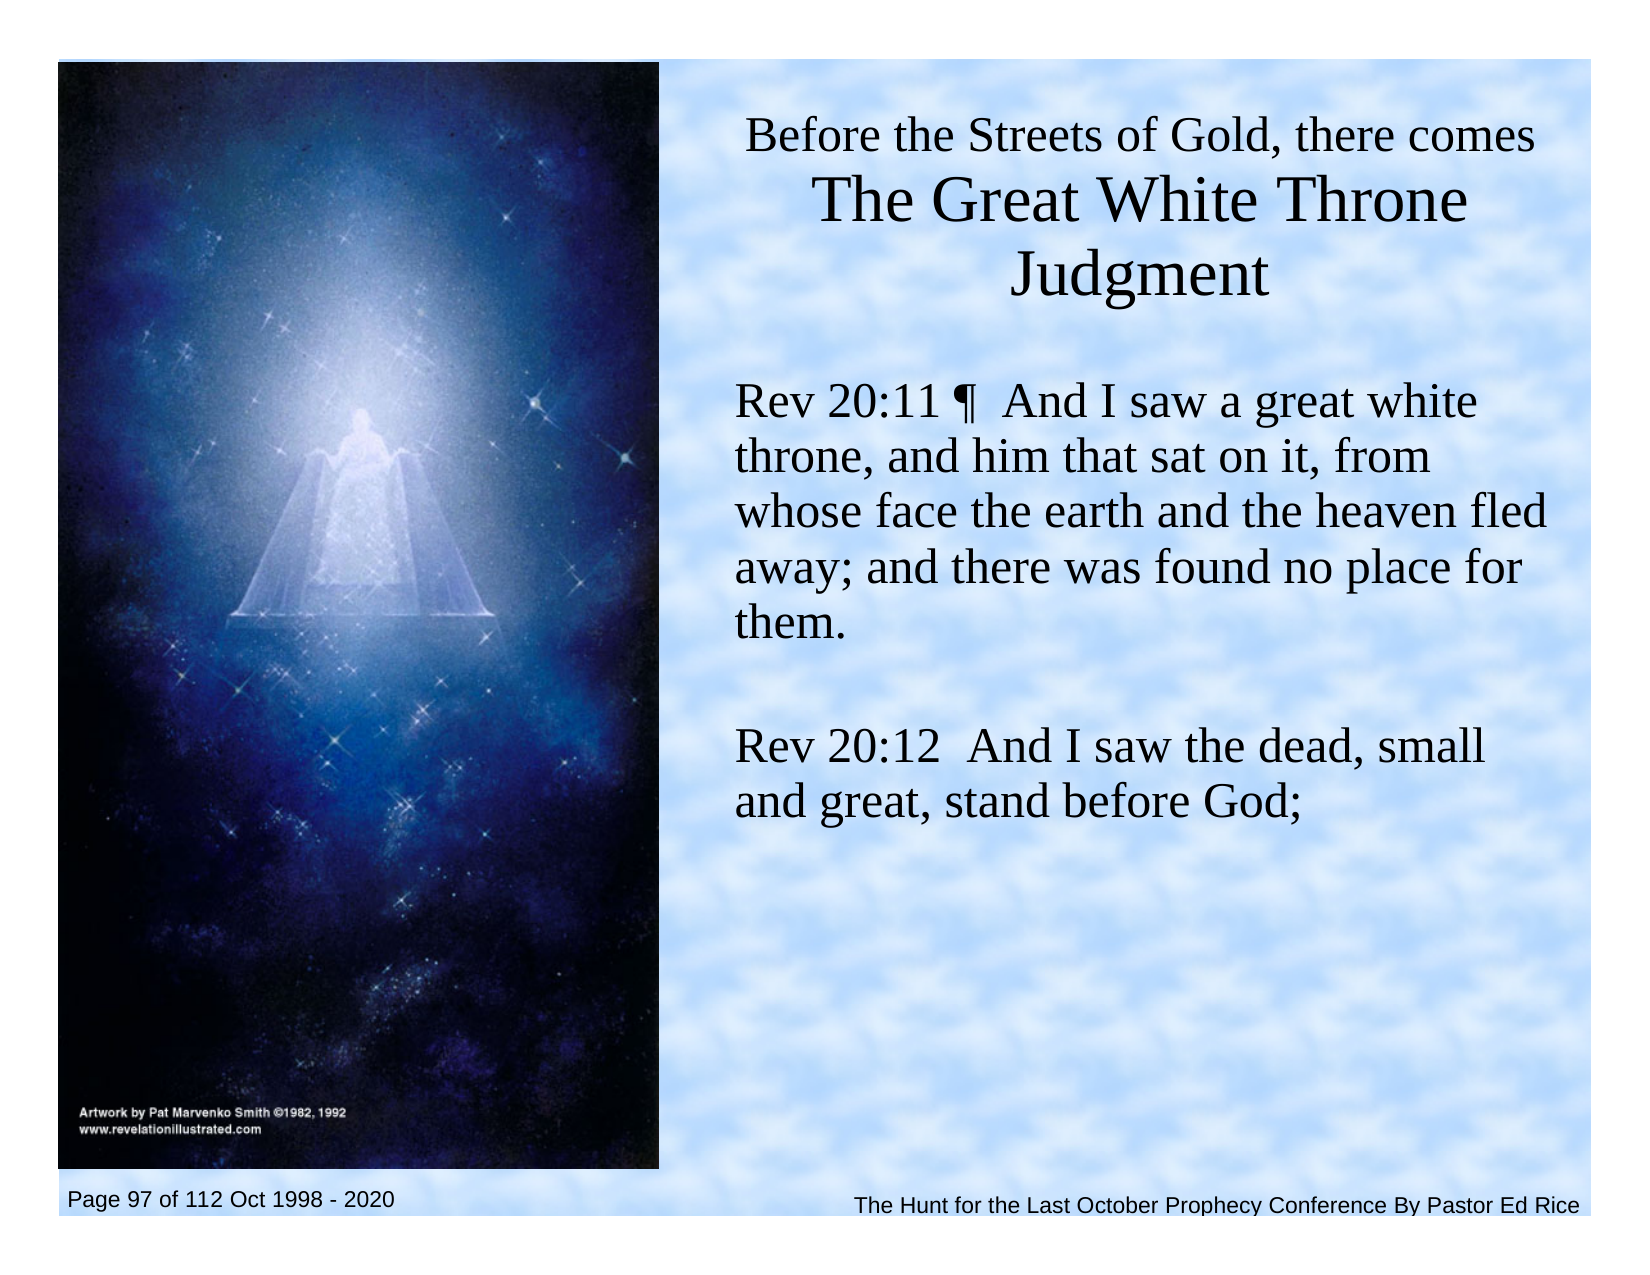

Before the Streets of Gold, there comes
The Great White Throne
Judgment
Rev 20:11 ¶ And I saw a great white throne, and him that sat on it, from whose face the earth and the heaven fled away; and there was found no place for them.
Rev 20:12 And I saw the dead, small and great, stand before God;